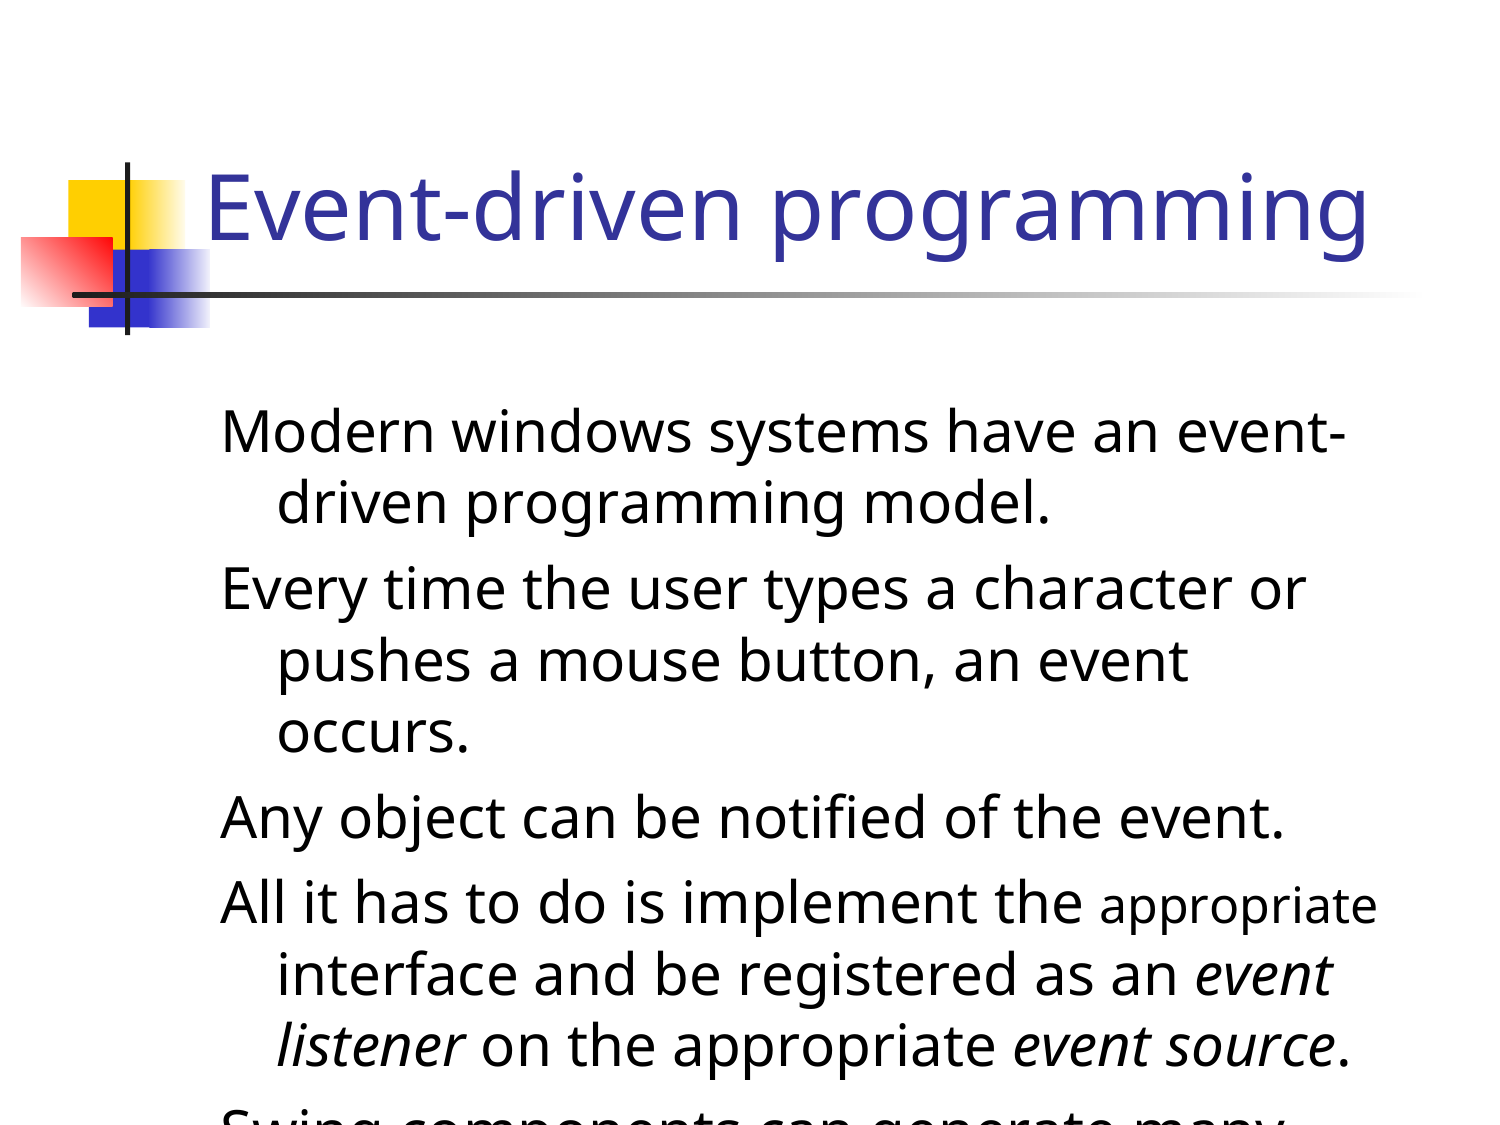

# Event-driven programming
Modern windows systems have an event-driven programming model.
Every time the user types a character or pushes a mouse button, an event occurs.
Any object can be notified of the event.
All it has to do is implement the appropriate interface and be registered as an event listener on the appropriate event source.
Swing components can generate many kinds of events.